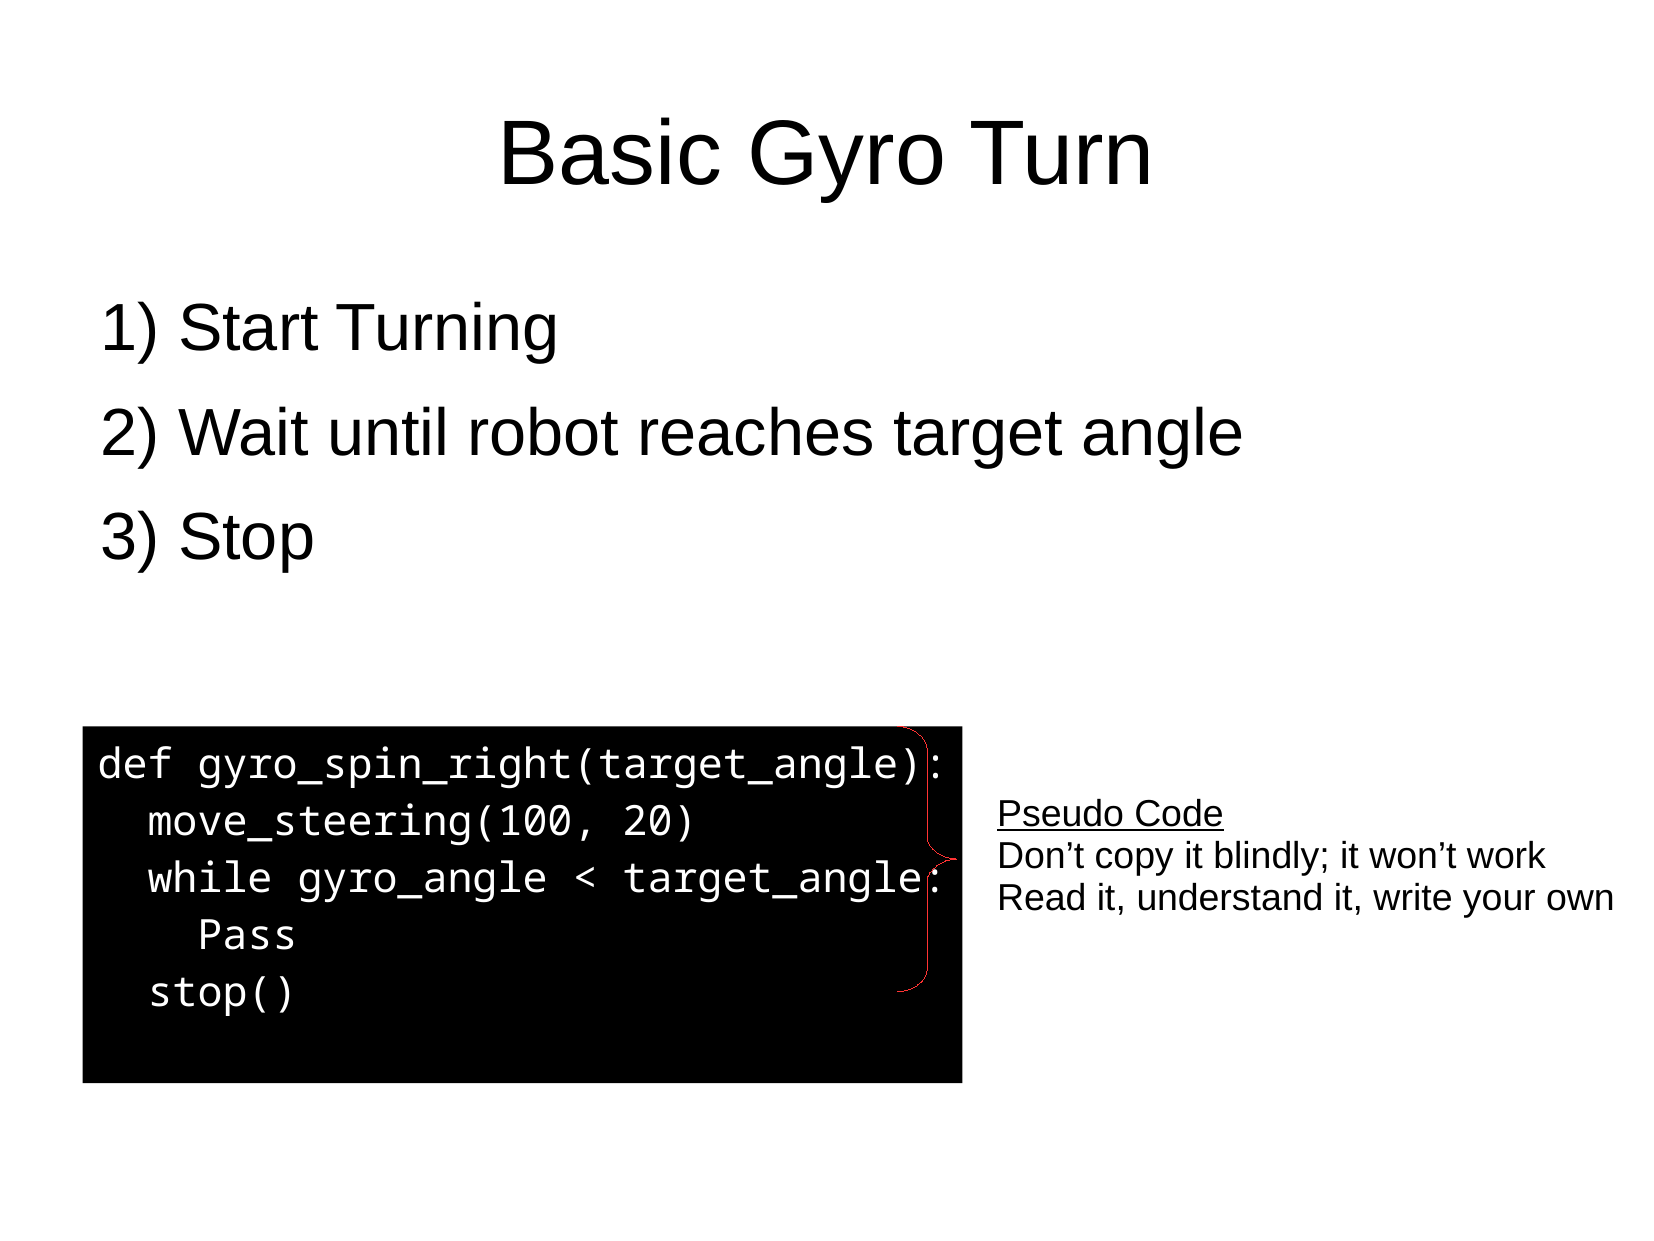

# Basic Gyro Turn
 Start Turning
 Wait until robot reaches target angle
 Stop
def gyro_spin_right(target_angle):
 move_steering(100, 20)
 while gyro_angle < target_angle:
 Pass
 stop()
Pseudo Code
Don’t copy it blindly; it won’t work
Read it, understand it, write your own